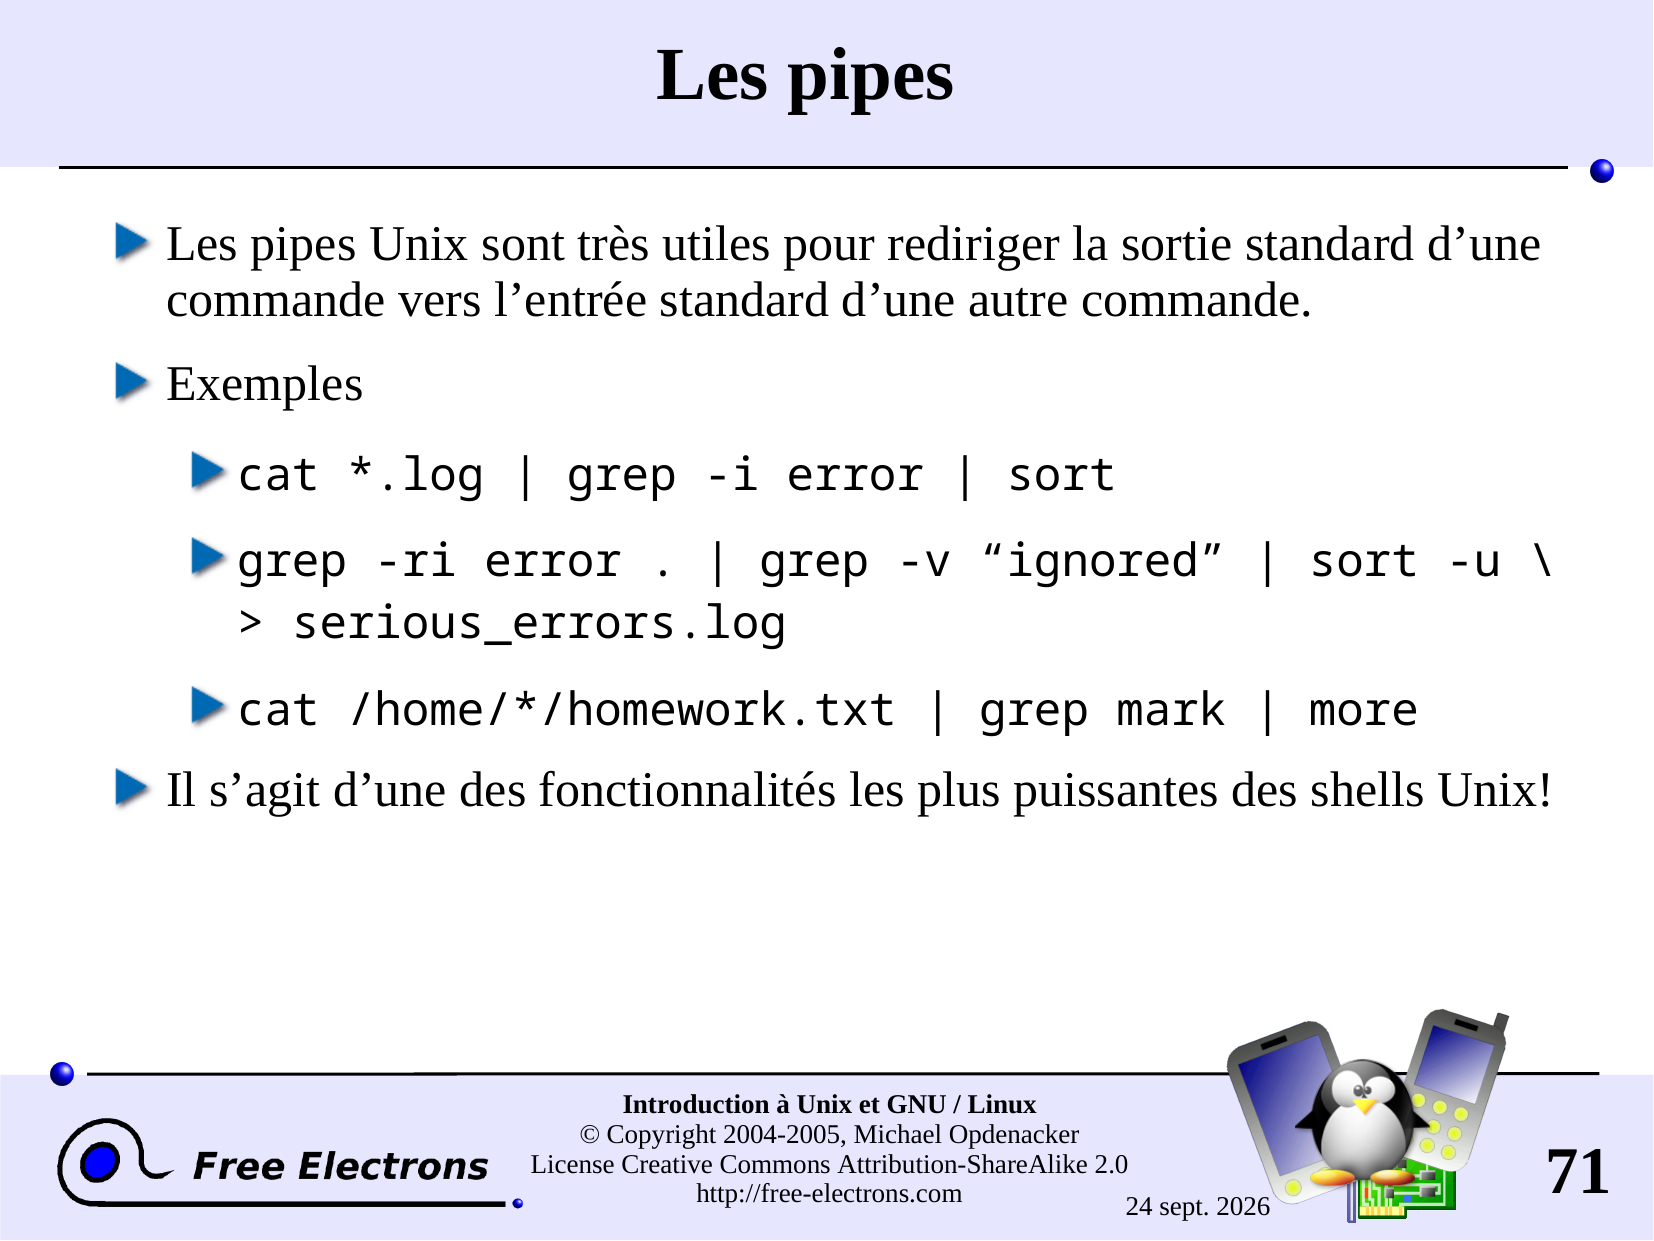

# Les pipes
Les pipes Unix sont très utiles pour rediriger la sortie standard d’une commande vers l’entrée standard d’une autre commande.
Exemples
cat *.log | grep -i error | sort
grep -ri error . | grep -v “ignored” | sort -u \ > serious_errors.log
cat /home/*/homework.txt | grep mark | more
Il s’agit d’une des fonctionnalités les plus puissantes des shells Unix!